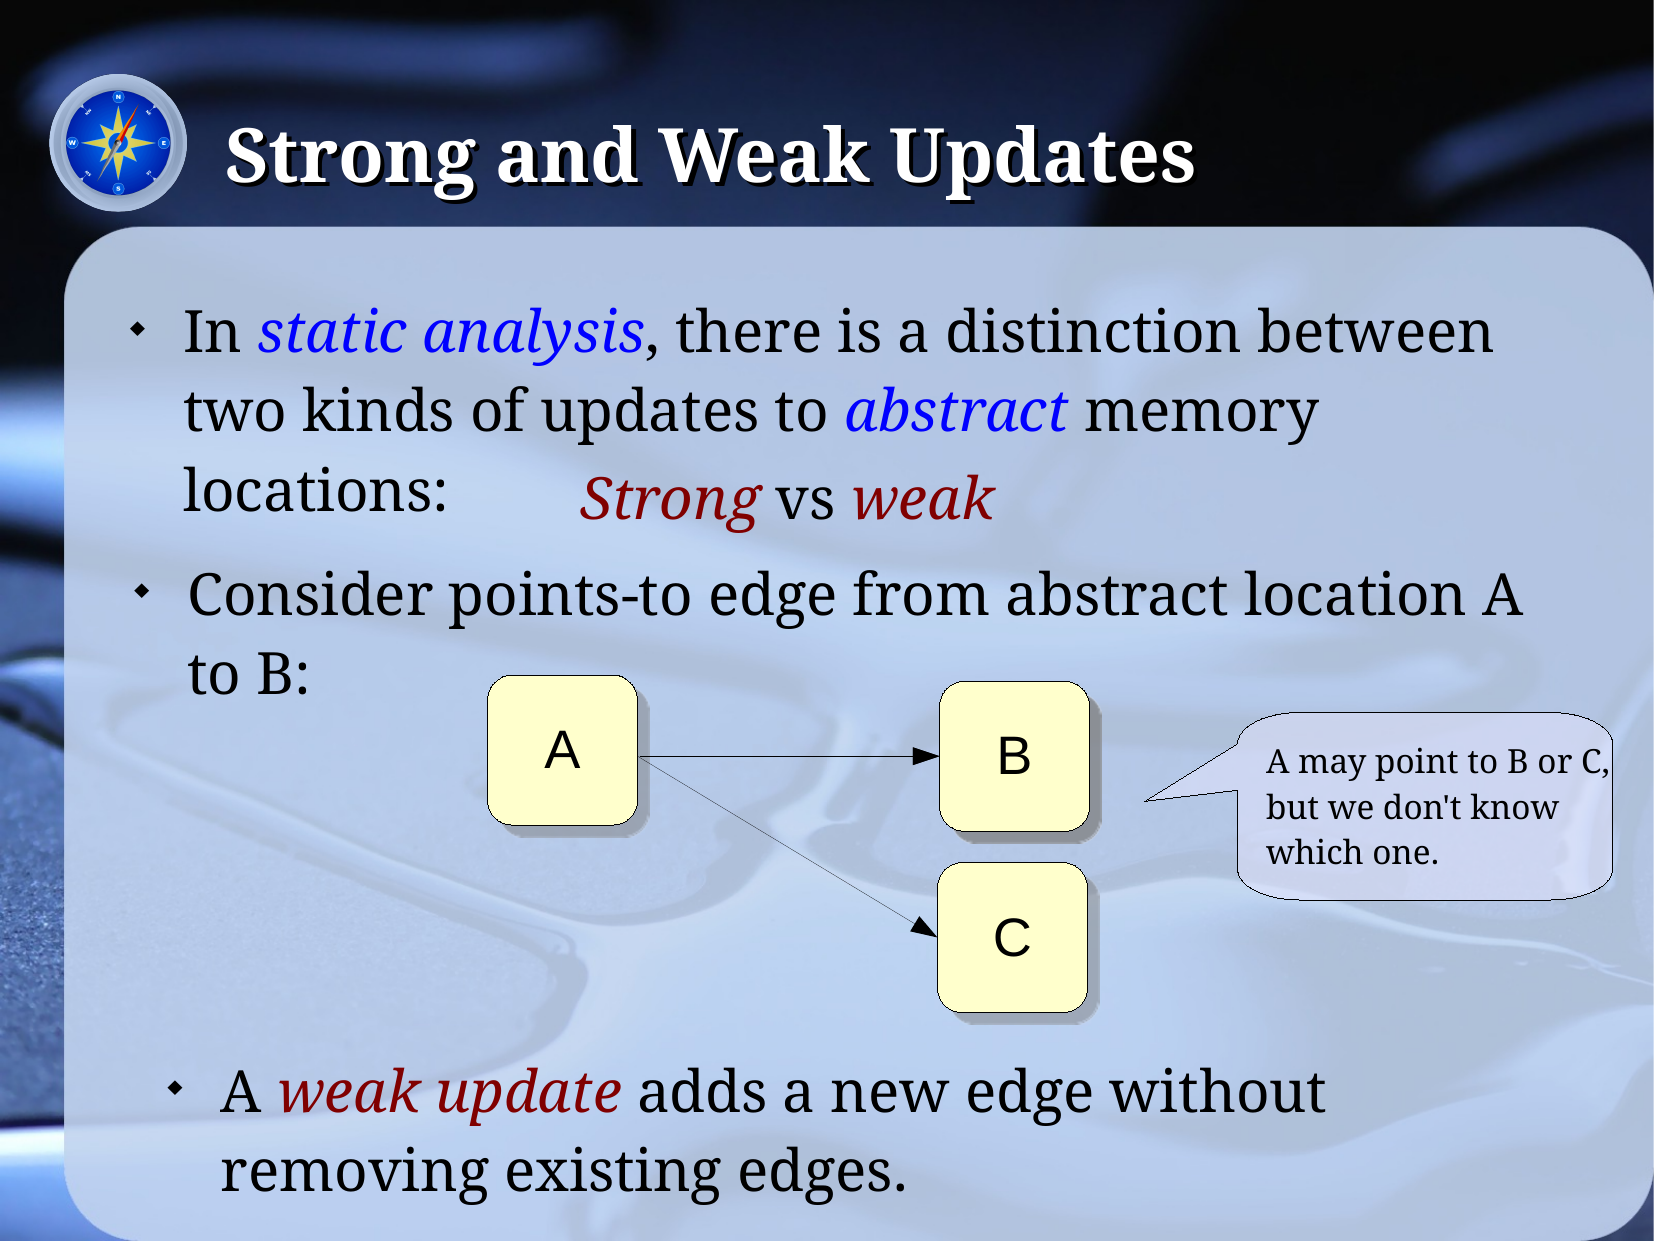

# Strong and Weak Updates
In static analysis, there is a distinction between two kinds of updates to abstract memory locations:
Strong vs weak
Consider points-to edge from abstract location A to B:
C
A
A may point to B or C,
but we don't know
which one.
B
C
A weak update adds a new edge without removing existing edges.